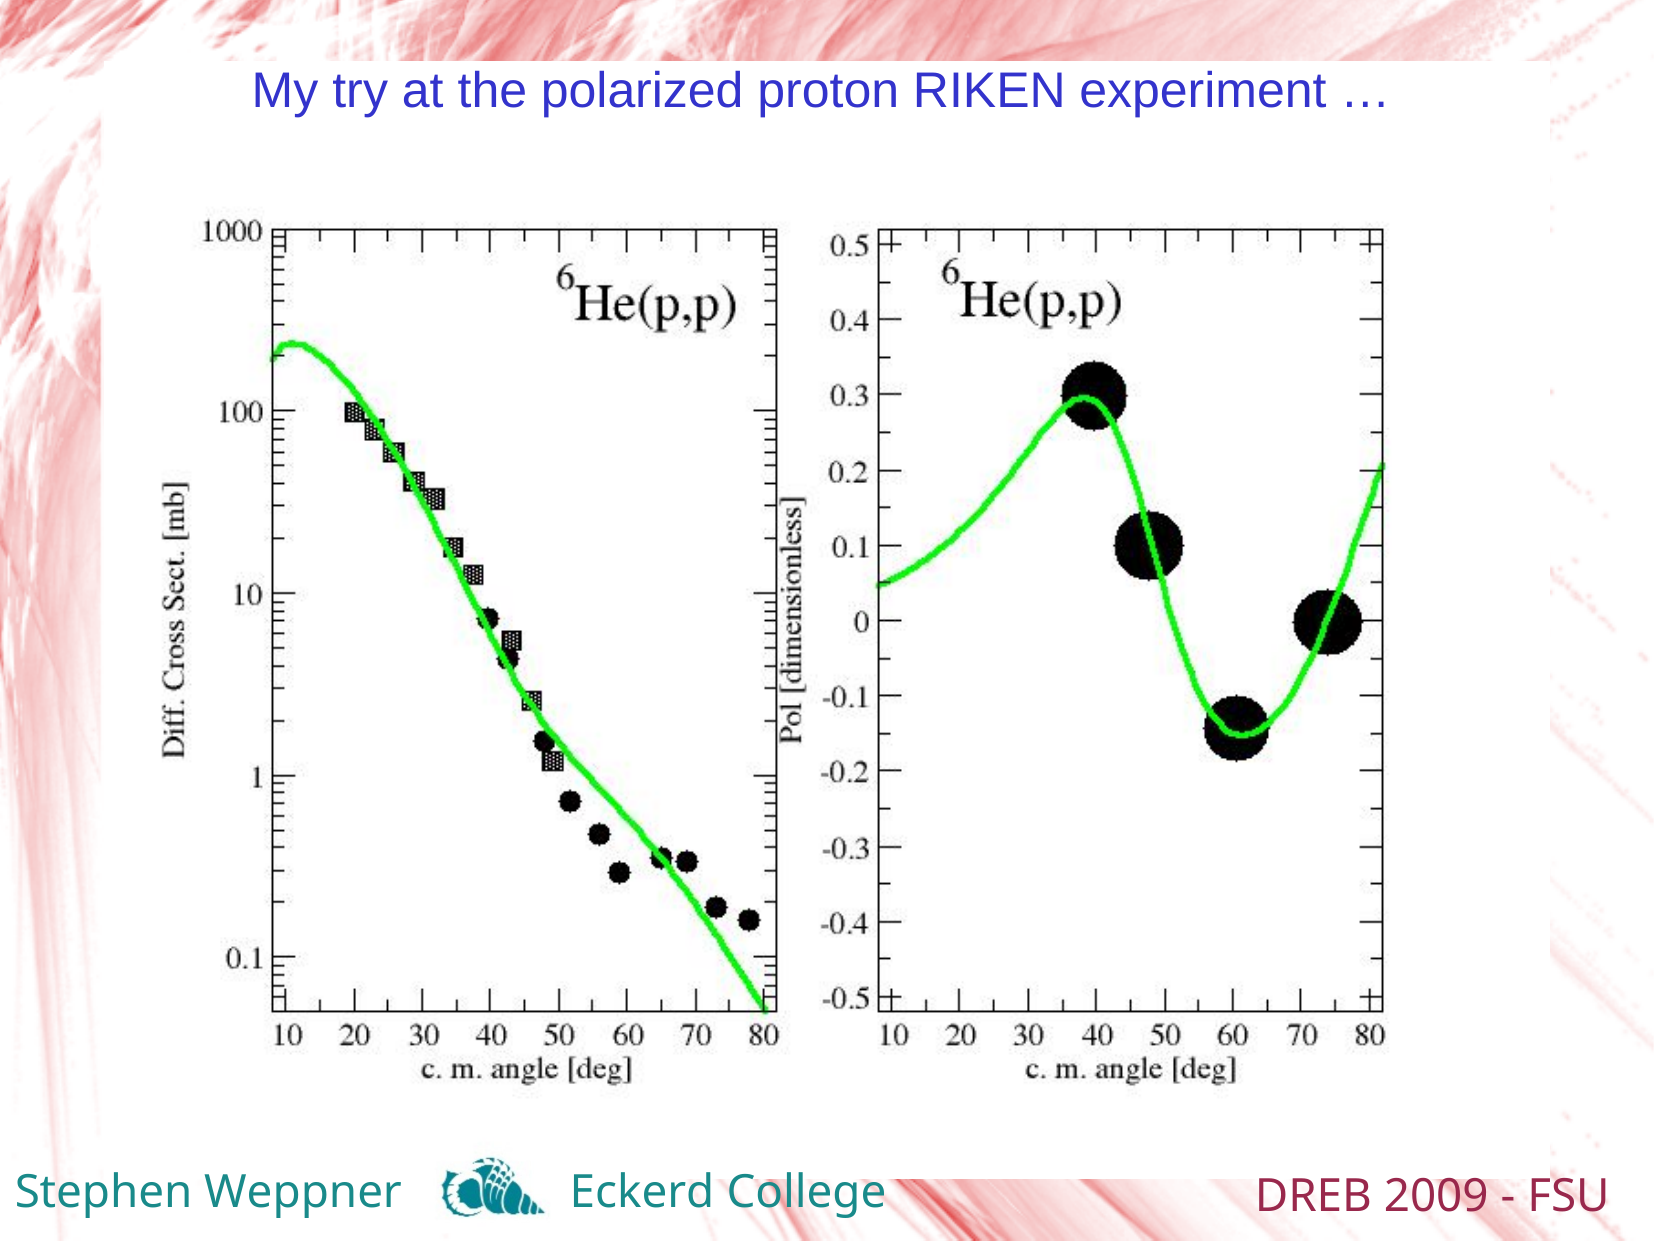

My try at the polarized proton RIKEN experiment …
Stephen Weppner Eckerd College
DREB 2009 - FSU